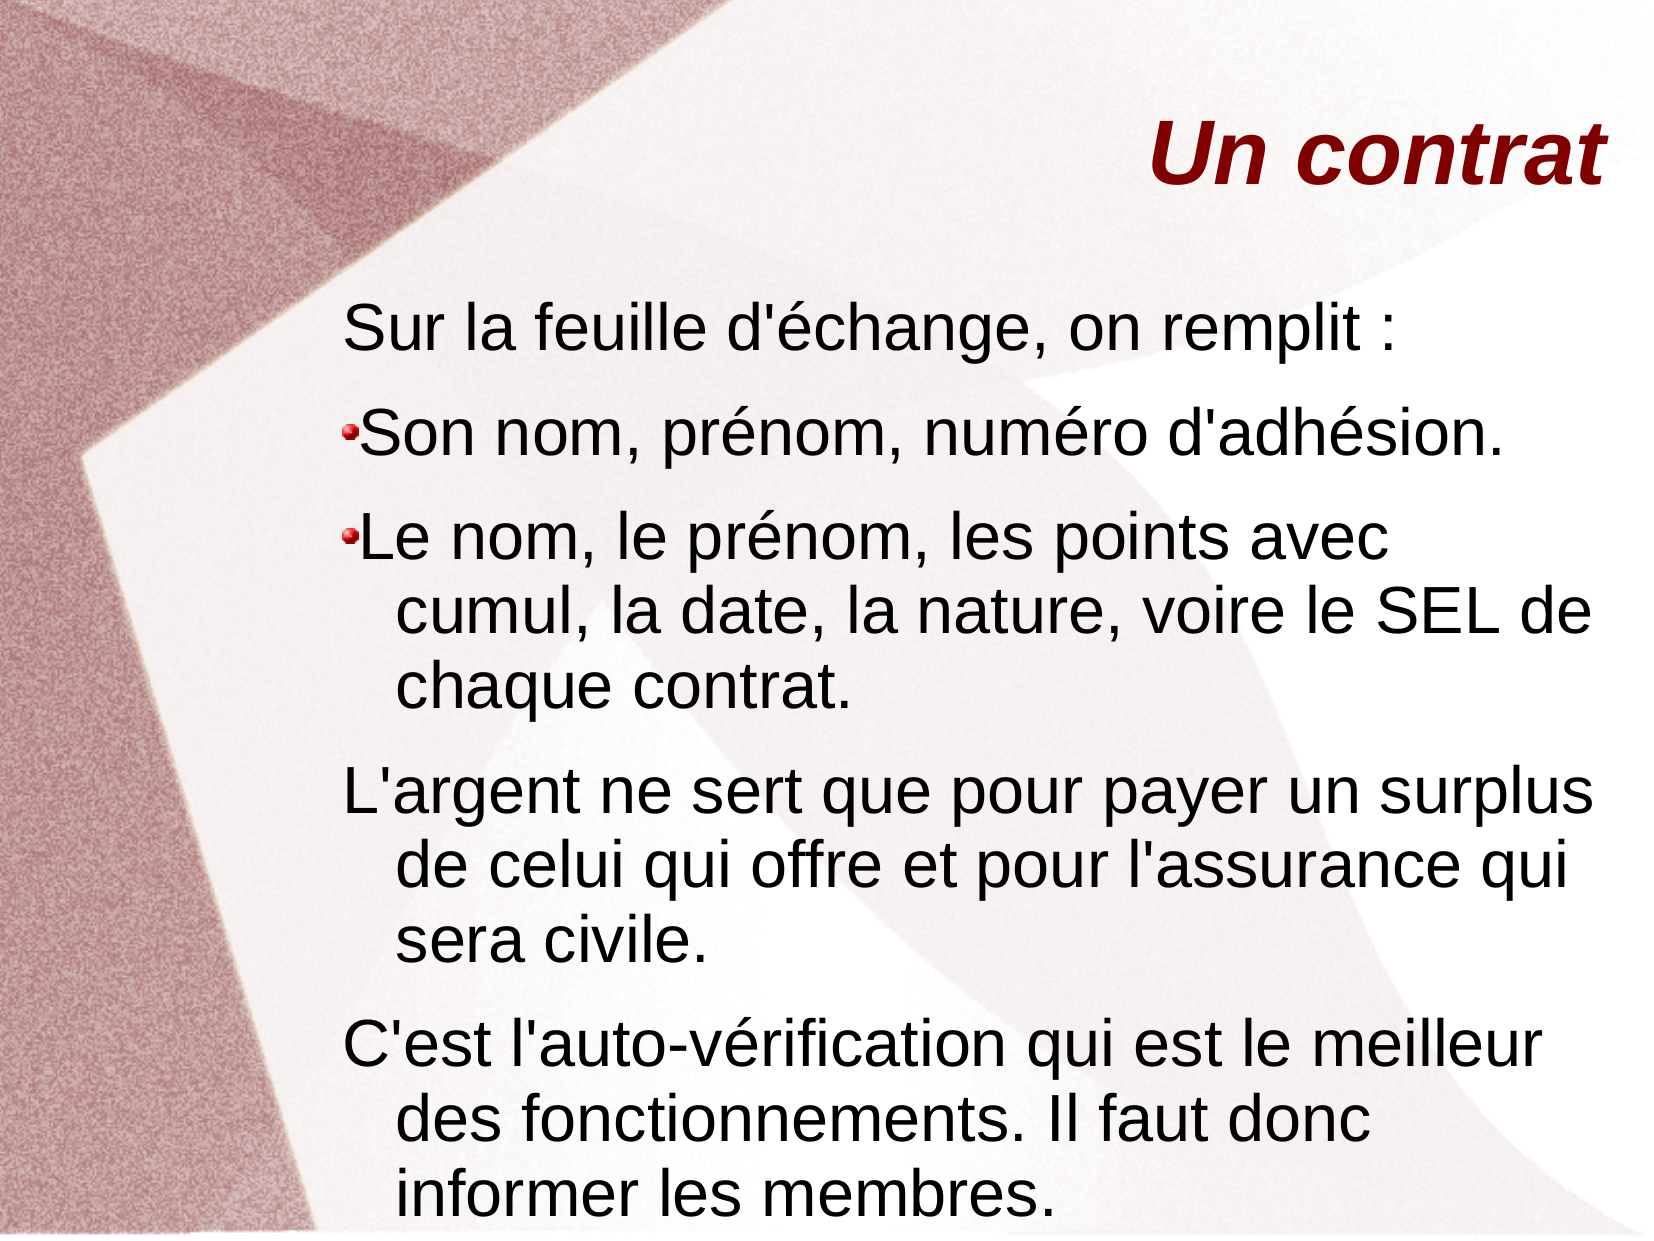

# Un contrat
Sur la feuille d'échange, on remplit :
Son nom, prénom, numéro d'adhésion.
Le nom, le prénom, les points avec cumul, la date, la nature, voire le SEL de chaque contrat.
L'argent ne sert que pour payer un surplus de celui qui offre et pour l'assurance qui sera civile.
C'est l'auto-vérification qui est le meilleur des fonctionnements. Il faut donc informer les membres.